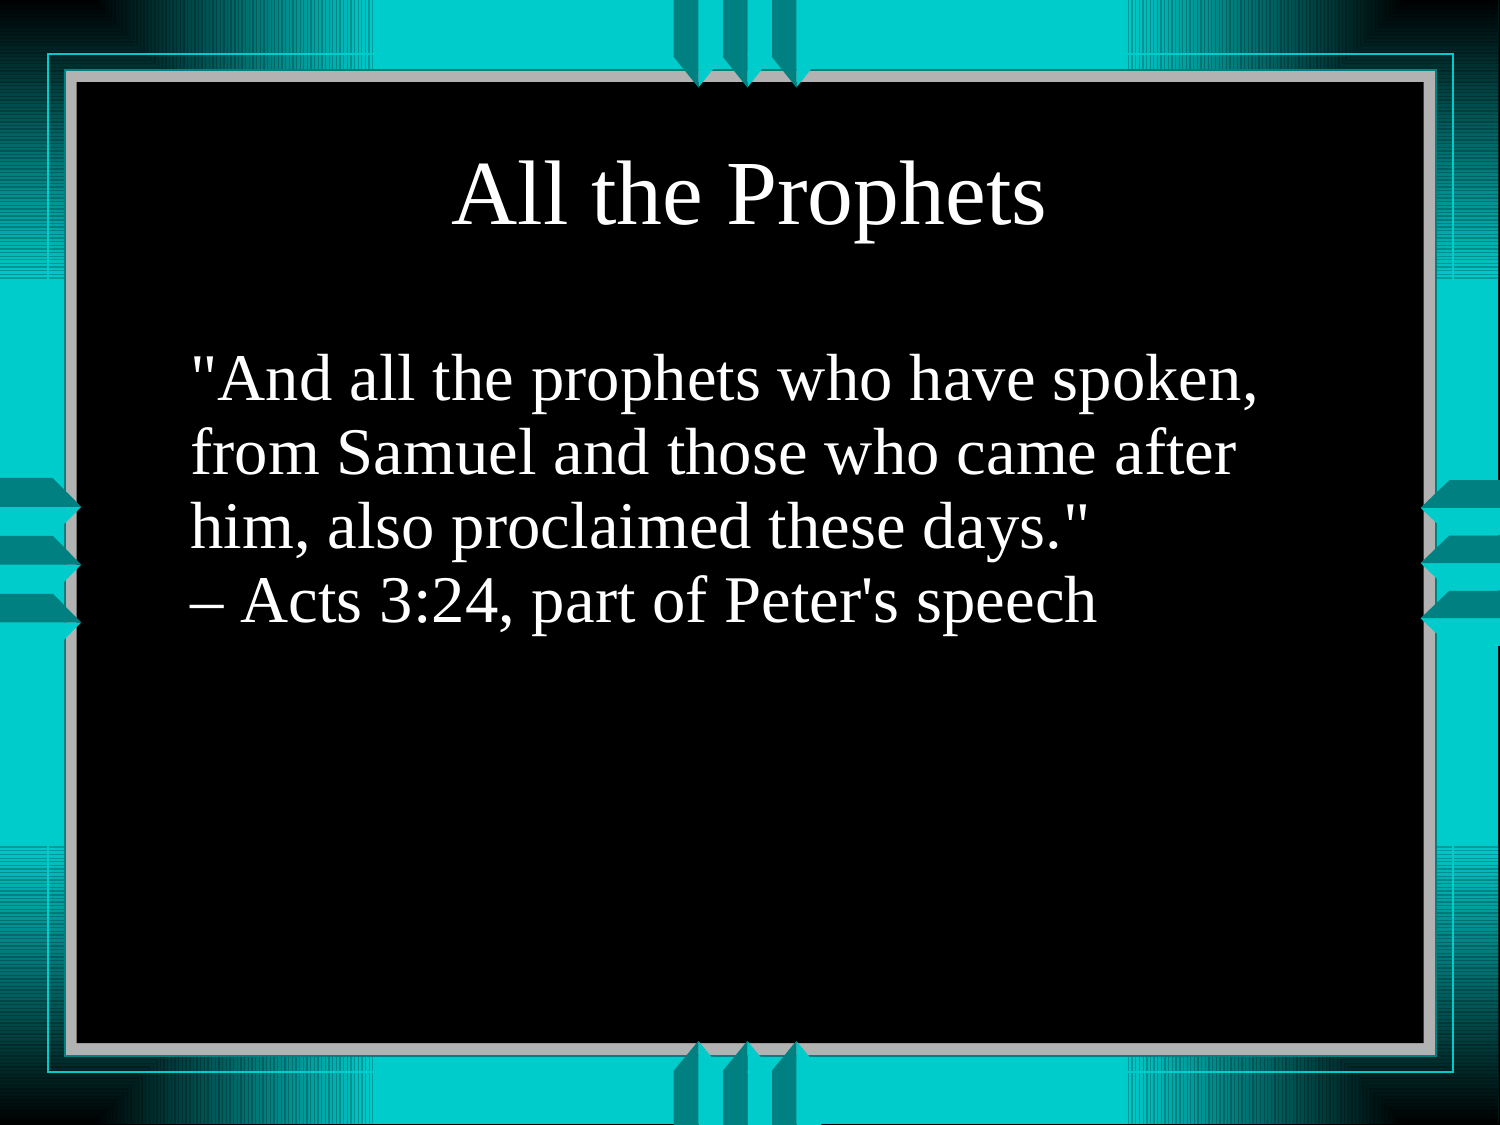

# All the Prophets
"And all the prophets who have spoken, from Samuel and those who came after him, also proclaimed these days."
– Acts 3:24, part of Peter's speech